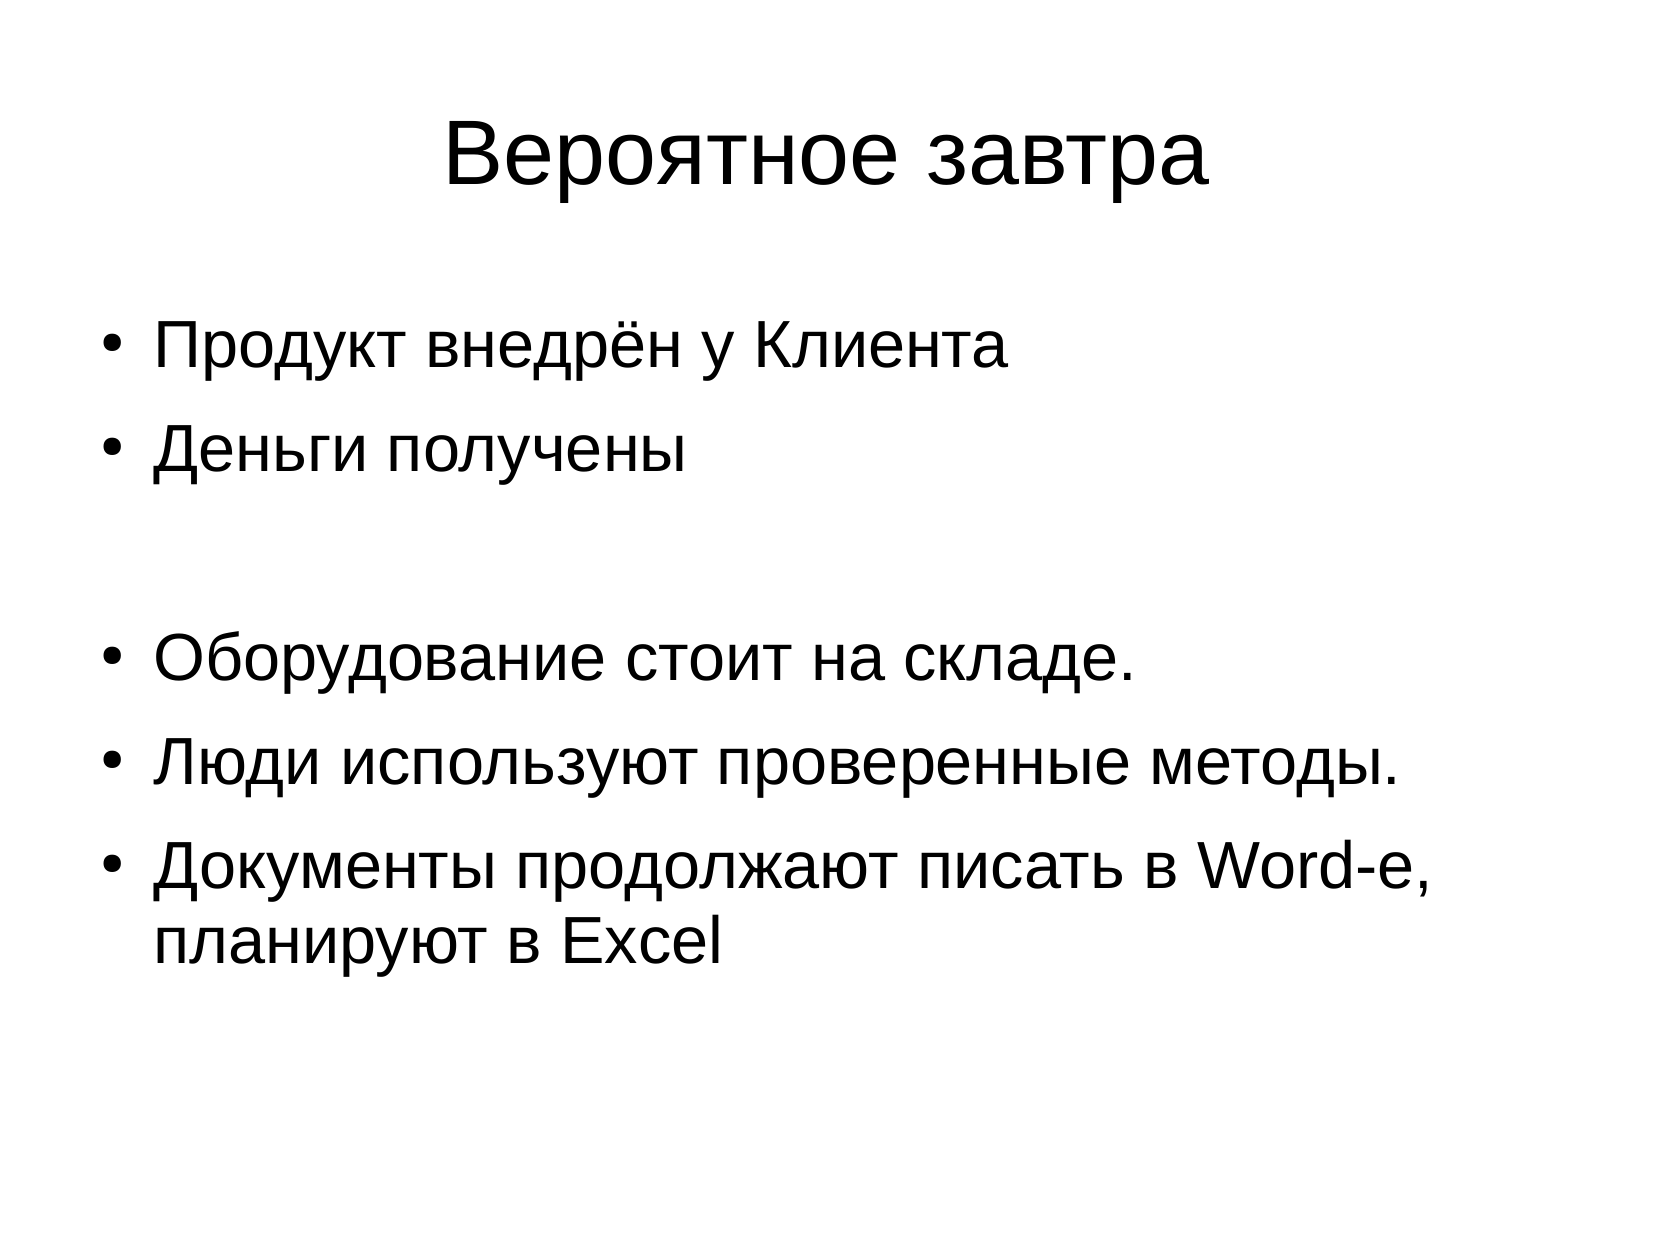

# Вероятное завтра
Продукт внедрён у Клиента
Деньги получены
Оборудование стоит на складе.
Люди используют проверенные методы.
Документы продолжают писать в Word-e, планируют в Excel